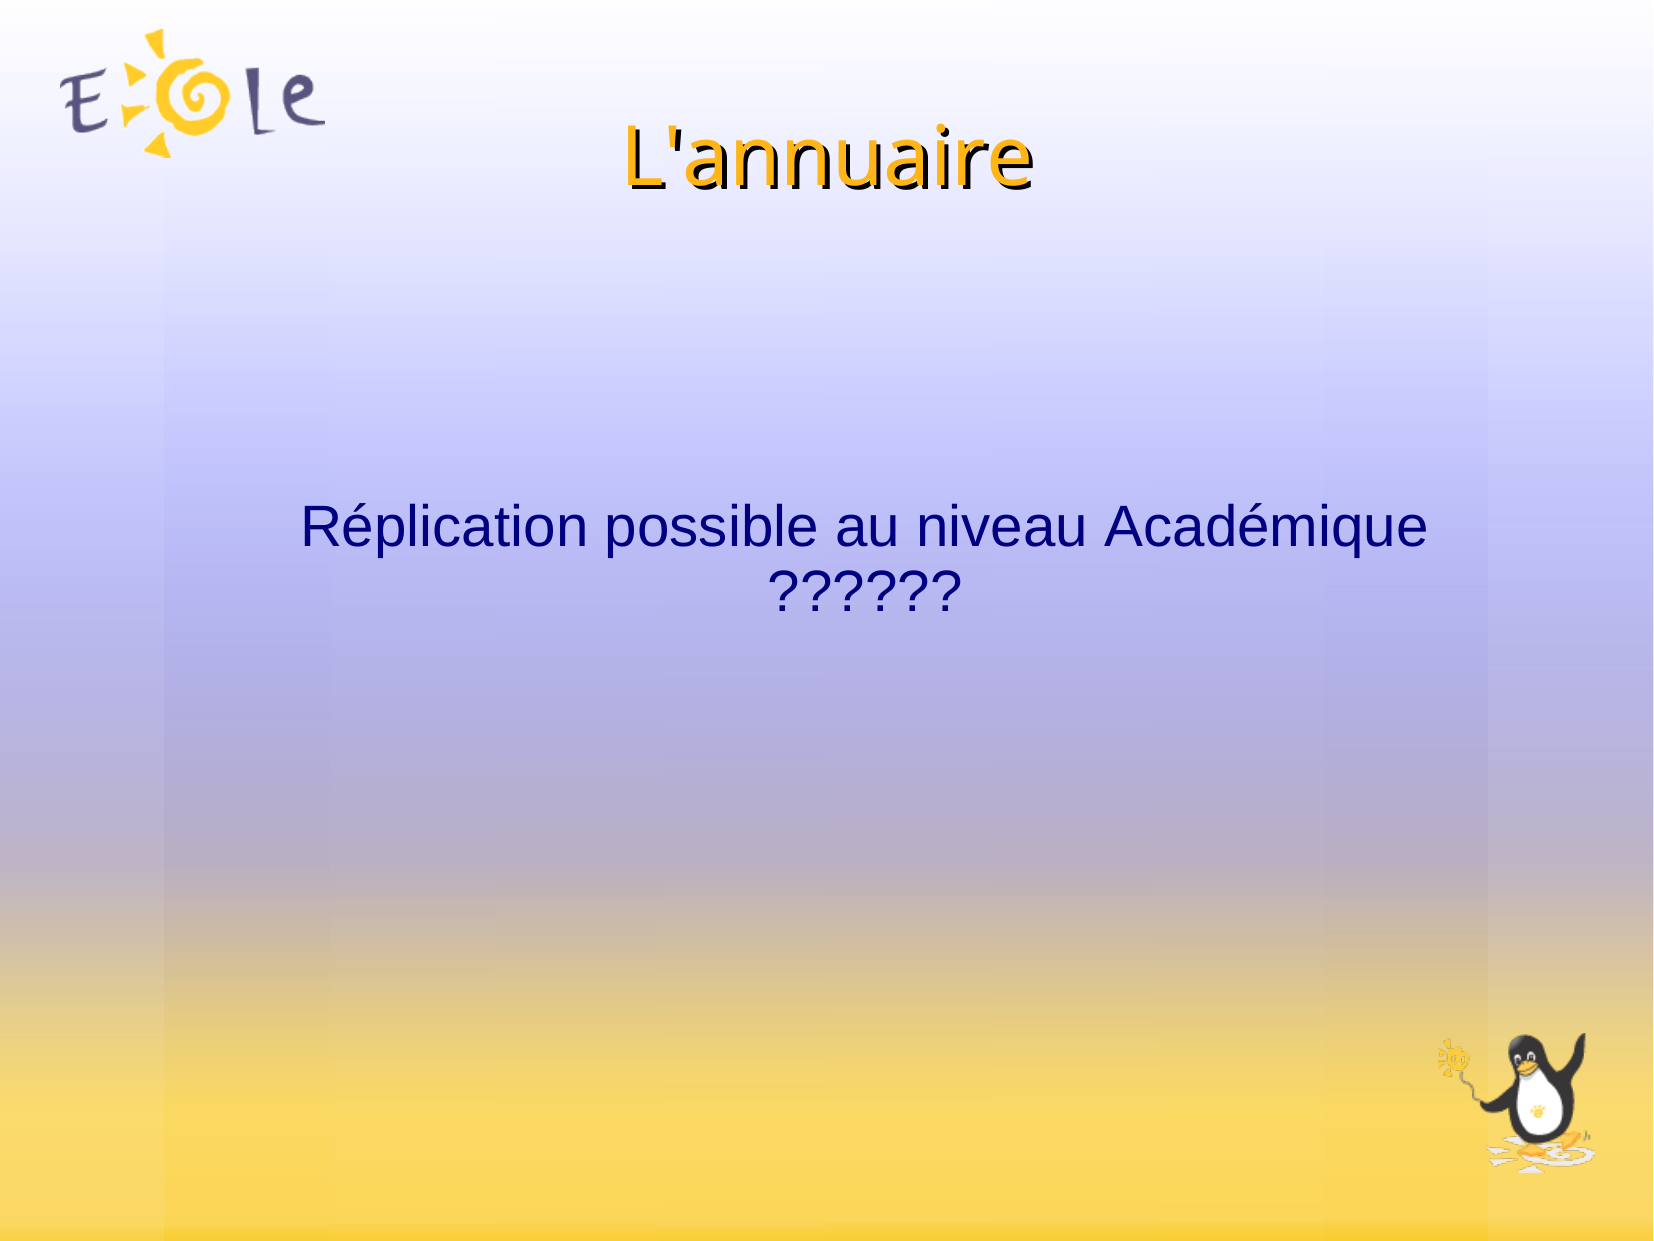

# L'annuaire
Réplication possible au niveau Académique
??????